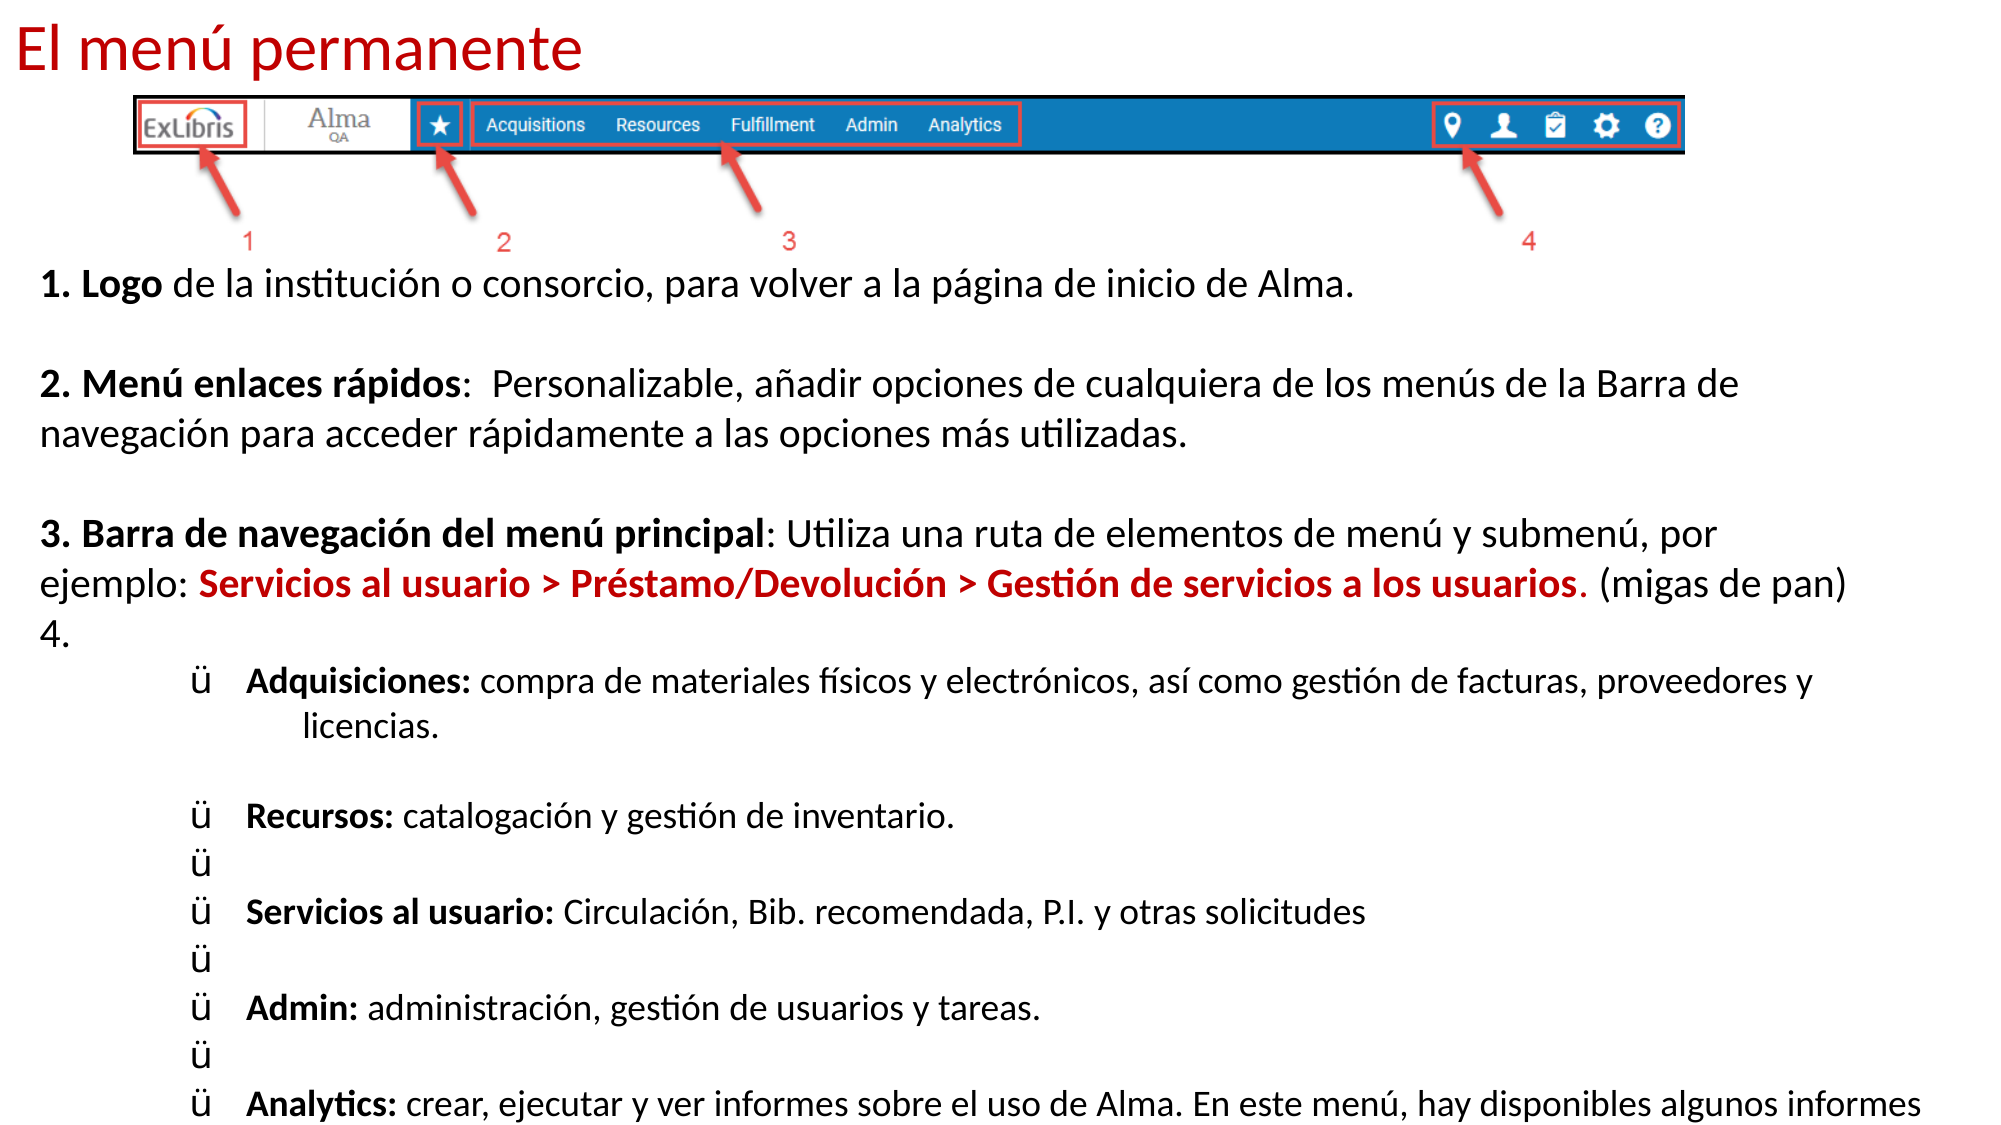

El menú permanente
 Logo de la institución o consorcio, para volver a la página de inicio de Alma.
 Menú enlaces rápidos: Personalizable, añadir opciones de cualquiera de los menús de la Barra de navegación para acceder rápidamente a las opciones más utilizadas.
 Barra de navegación del menú principal: Utiliza una ruta de elementos de menú y submenú, por ejemplo: Servicios al usuario > Préstamo/Devolución > Gestión de servicios a los usuarios. (migas de pan)
Adquisiciones: compra de materiales físicos y electrónicos, así como gestión de facturas, proveedores y licencias.
Recursos: catalogación y gestión de inventario.
Servicios al usuario: Circulación, Bib. recomendada, P.I. y otras solicitudes
Admin: administración, gestión de usuarios y tareas.
Analytics: crear, ejecutar y ver informes sobre el uso de Alma. En este menú, hay disponibles algunos informes ya preparados.